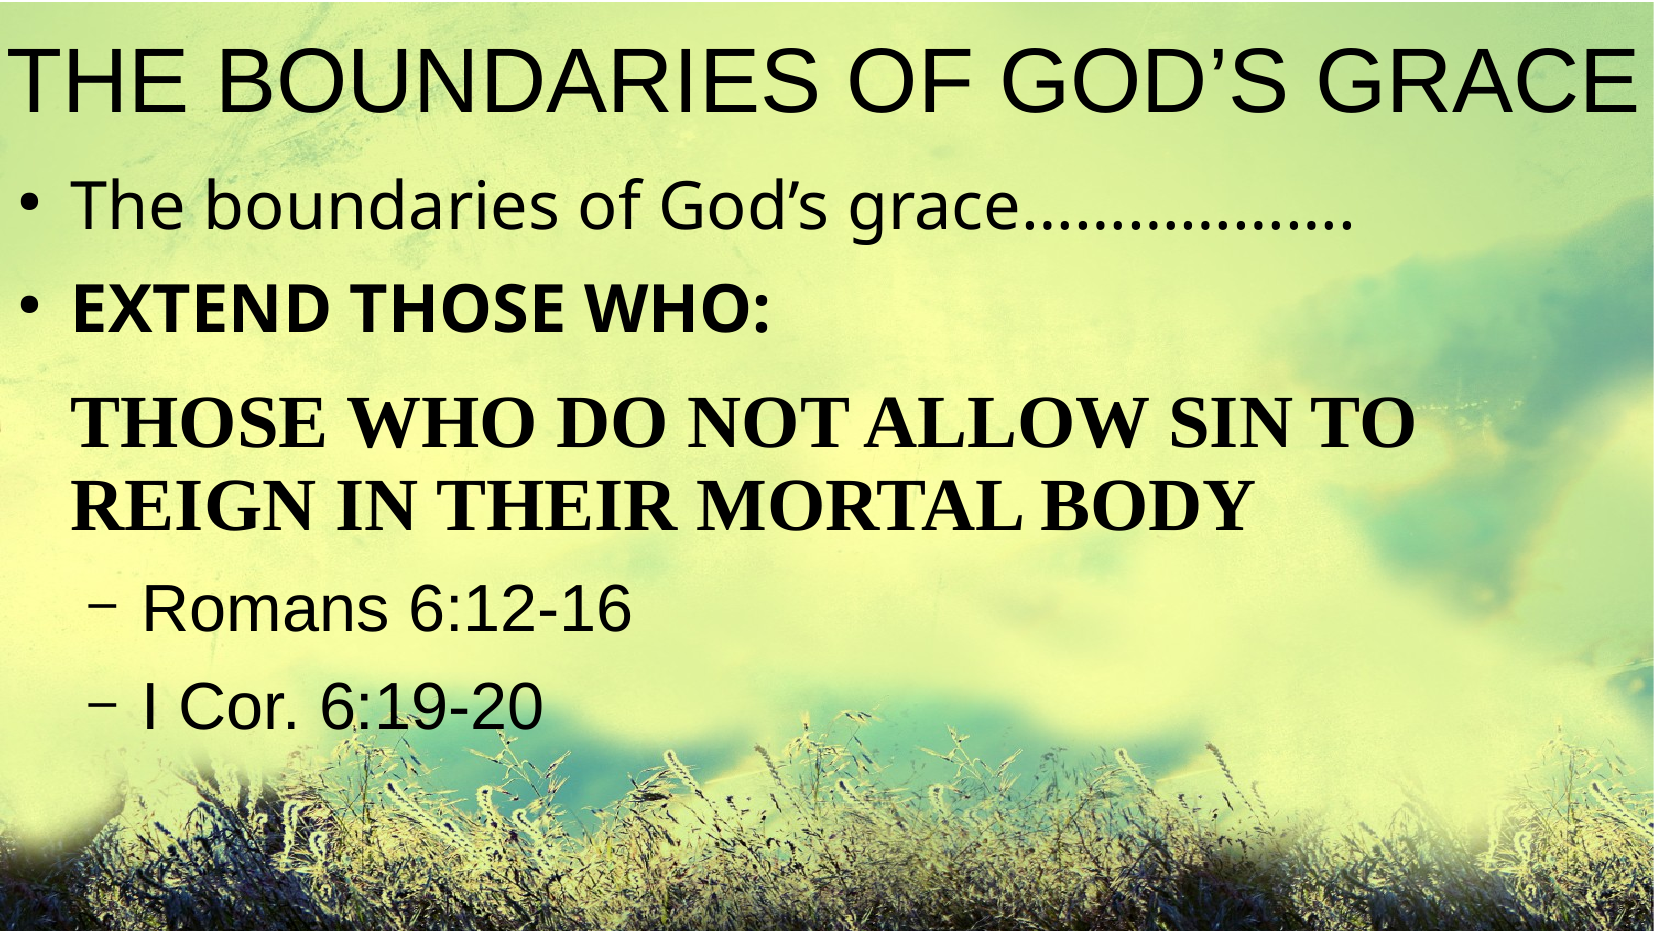

# THE BOUNDARIES OF GOD’S GRACE
The boundaries of God’s grace……………….
EXTEND THOSE WHO:
THOSE WHO DO NOT ALLOW SIN TO REIGN IN THEIR MORTAL BODY
Romans 6:12-16
I Cor. 6:19-20